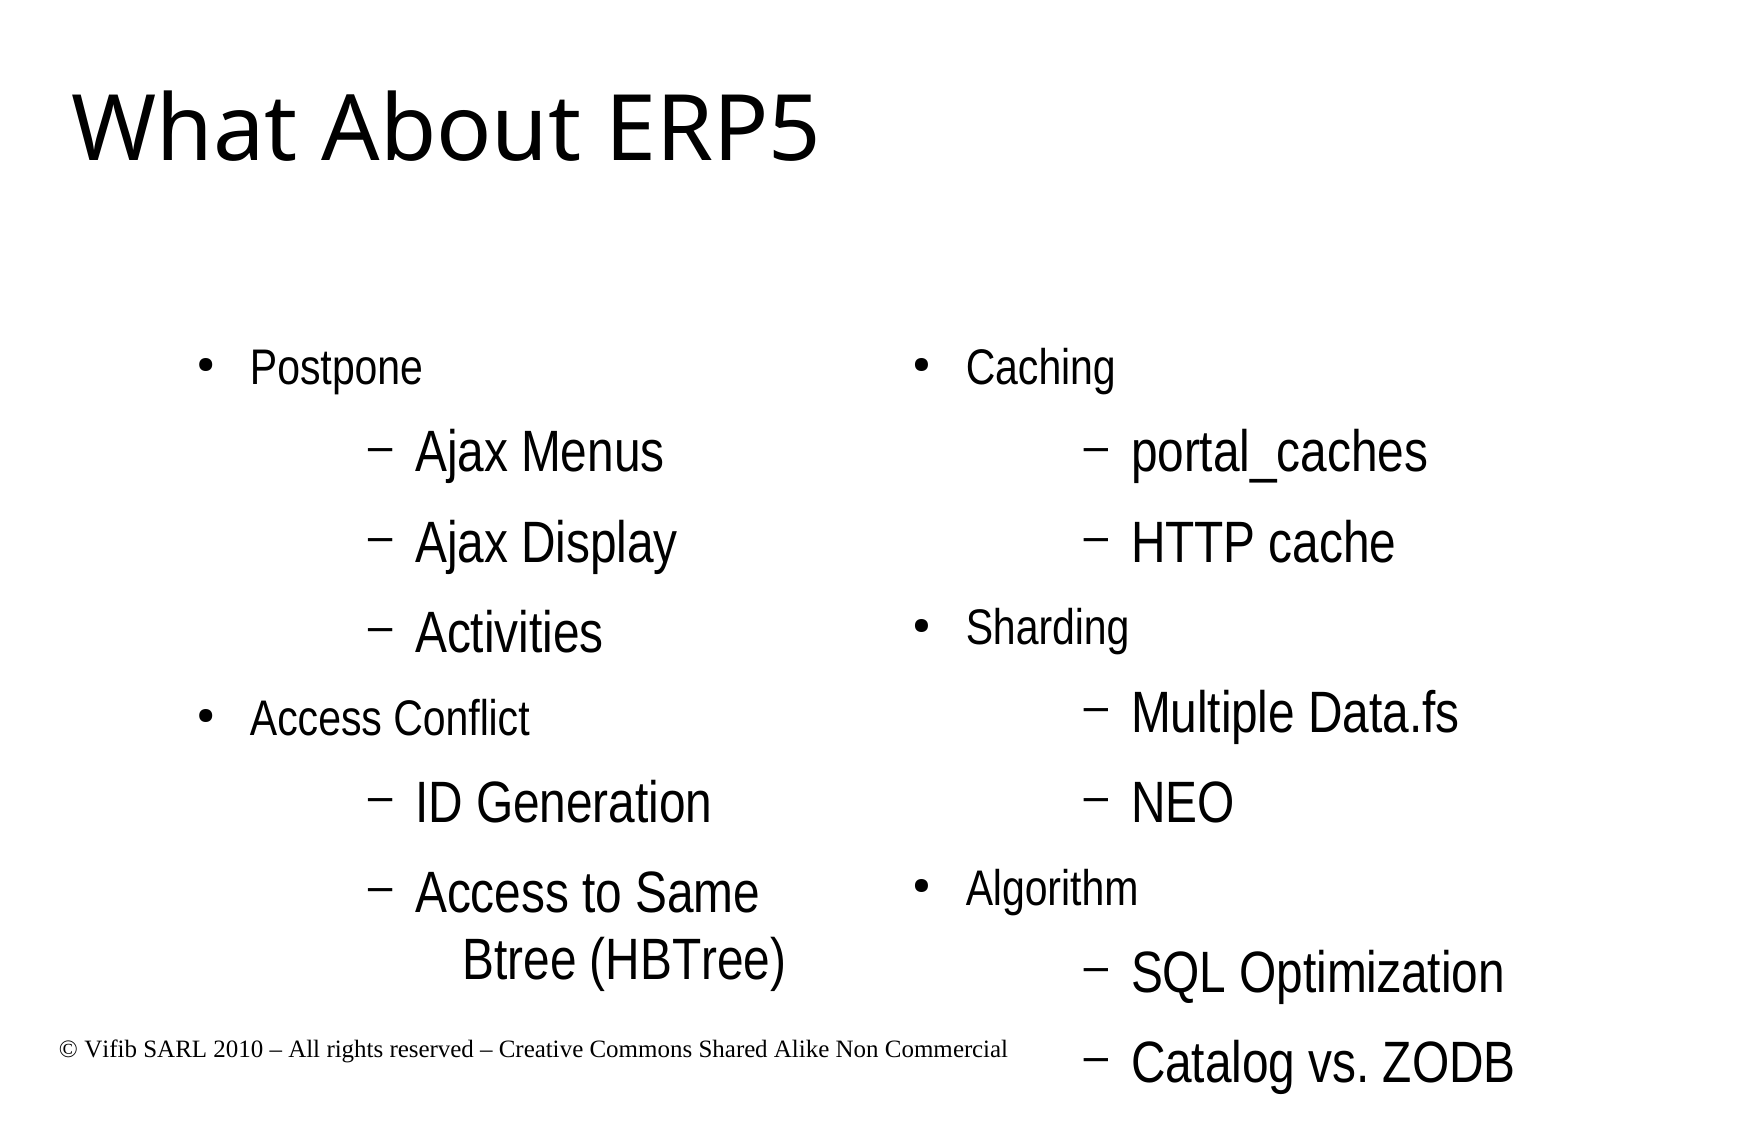

# What About ERP5
Postpone
Ajax Menus
Ajax Display
Activities
Access Conflict
ID Generation
Access to Same Btree (HBTree)
Caching
portal_caches
HTTP cache
Sharding
Multiple Data.fs
NEO
Algorithm
SQL Optimization
Catalog vs. ZODB